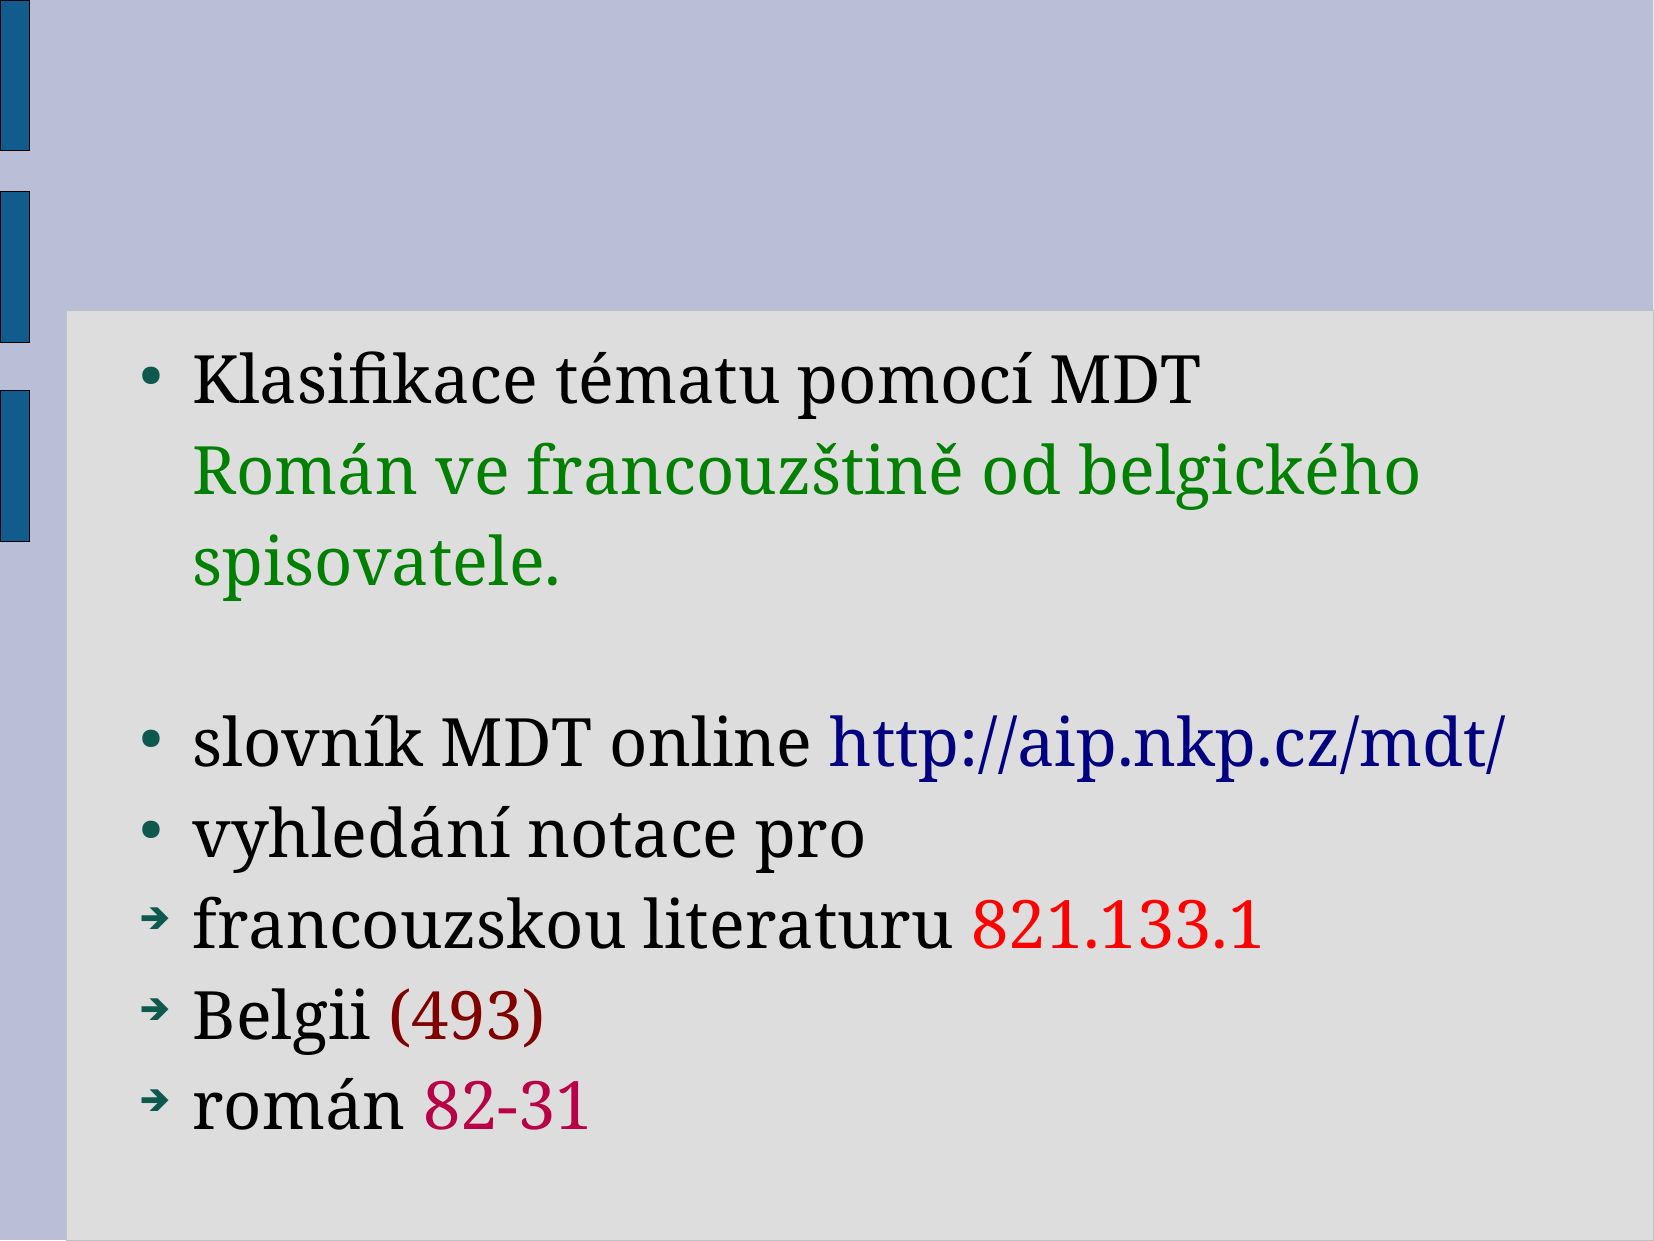

#
Klasifikace tématu pomocí MDT
Román ve francouzštině od belgického spisovatele.
slovník MDT online http://aip.nkp.cz/mdt/
vyhledání notace pro
francouzskou literaturu 821.133.1
Belgii (493)
román 82-31
výsledný klasifikační znak 821.133.1(493)-31